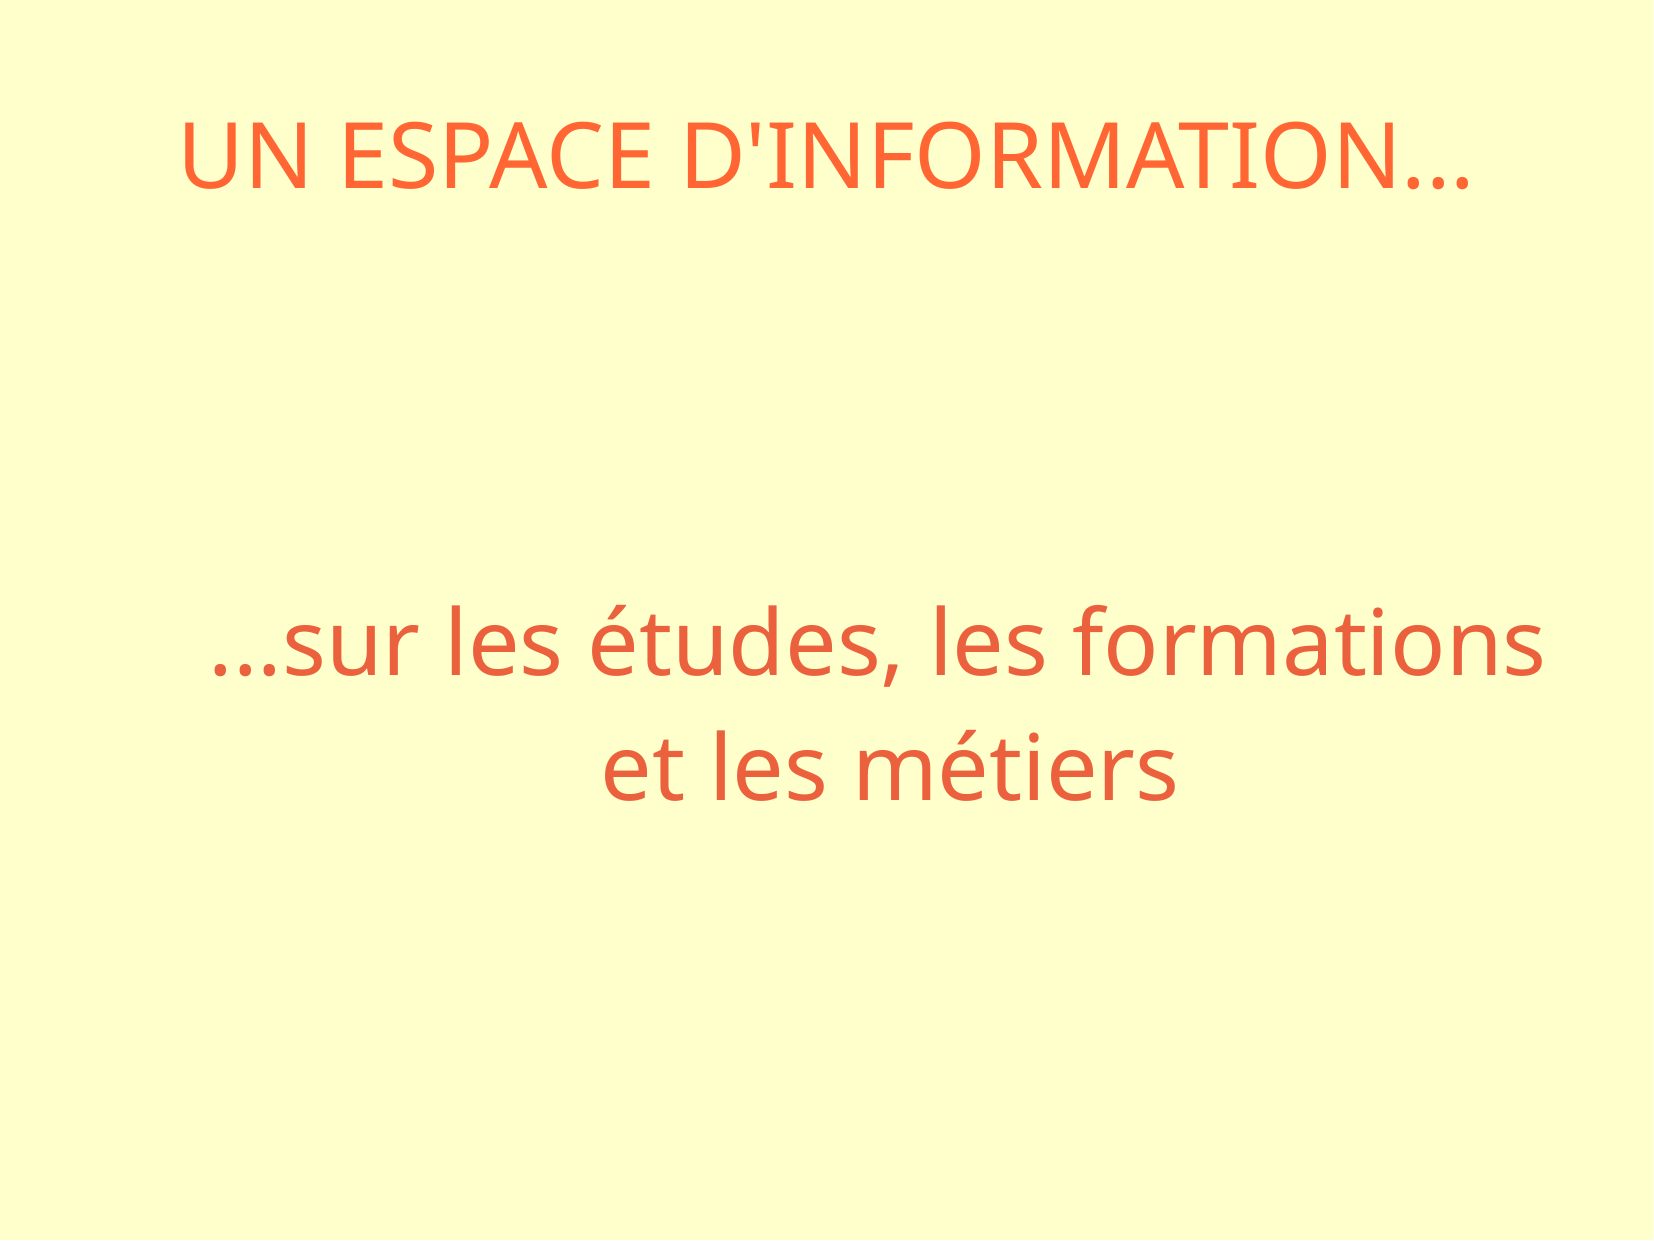

# UN ESPACE D'INFORMATION...
...sur les études, les formations
 et les métiers